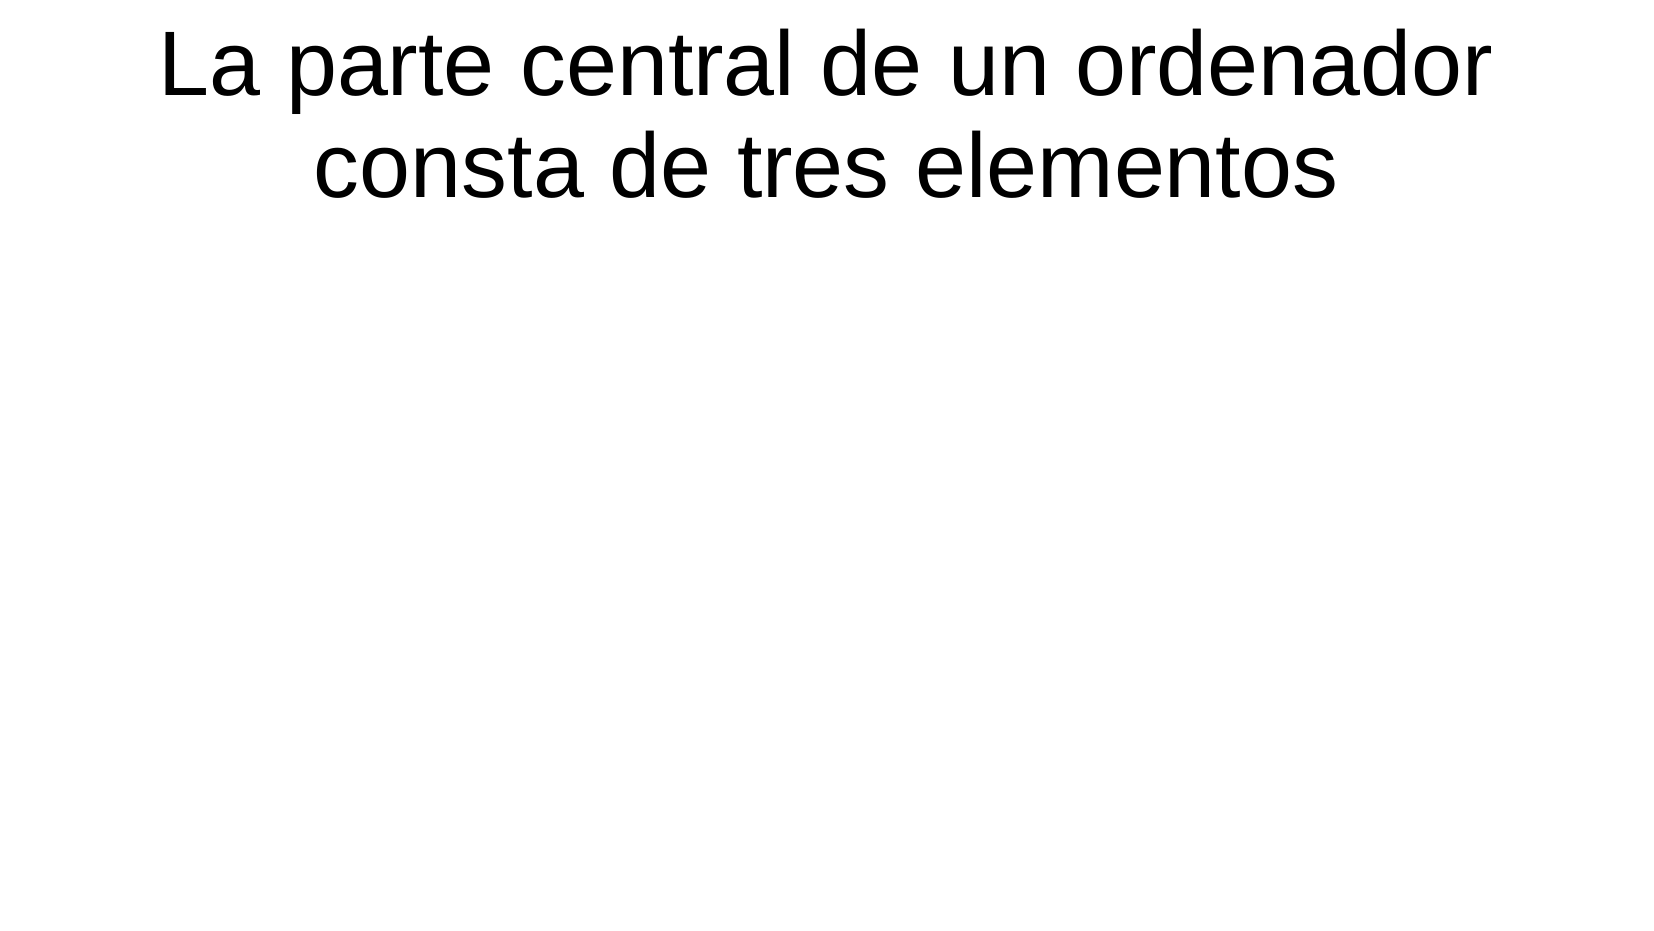

# La parte central de un ordenador consta de tres elementos